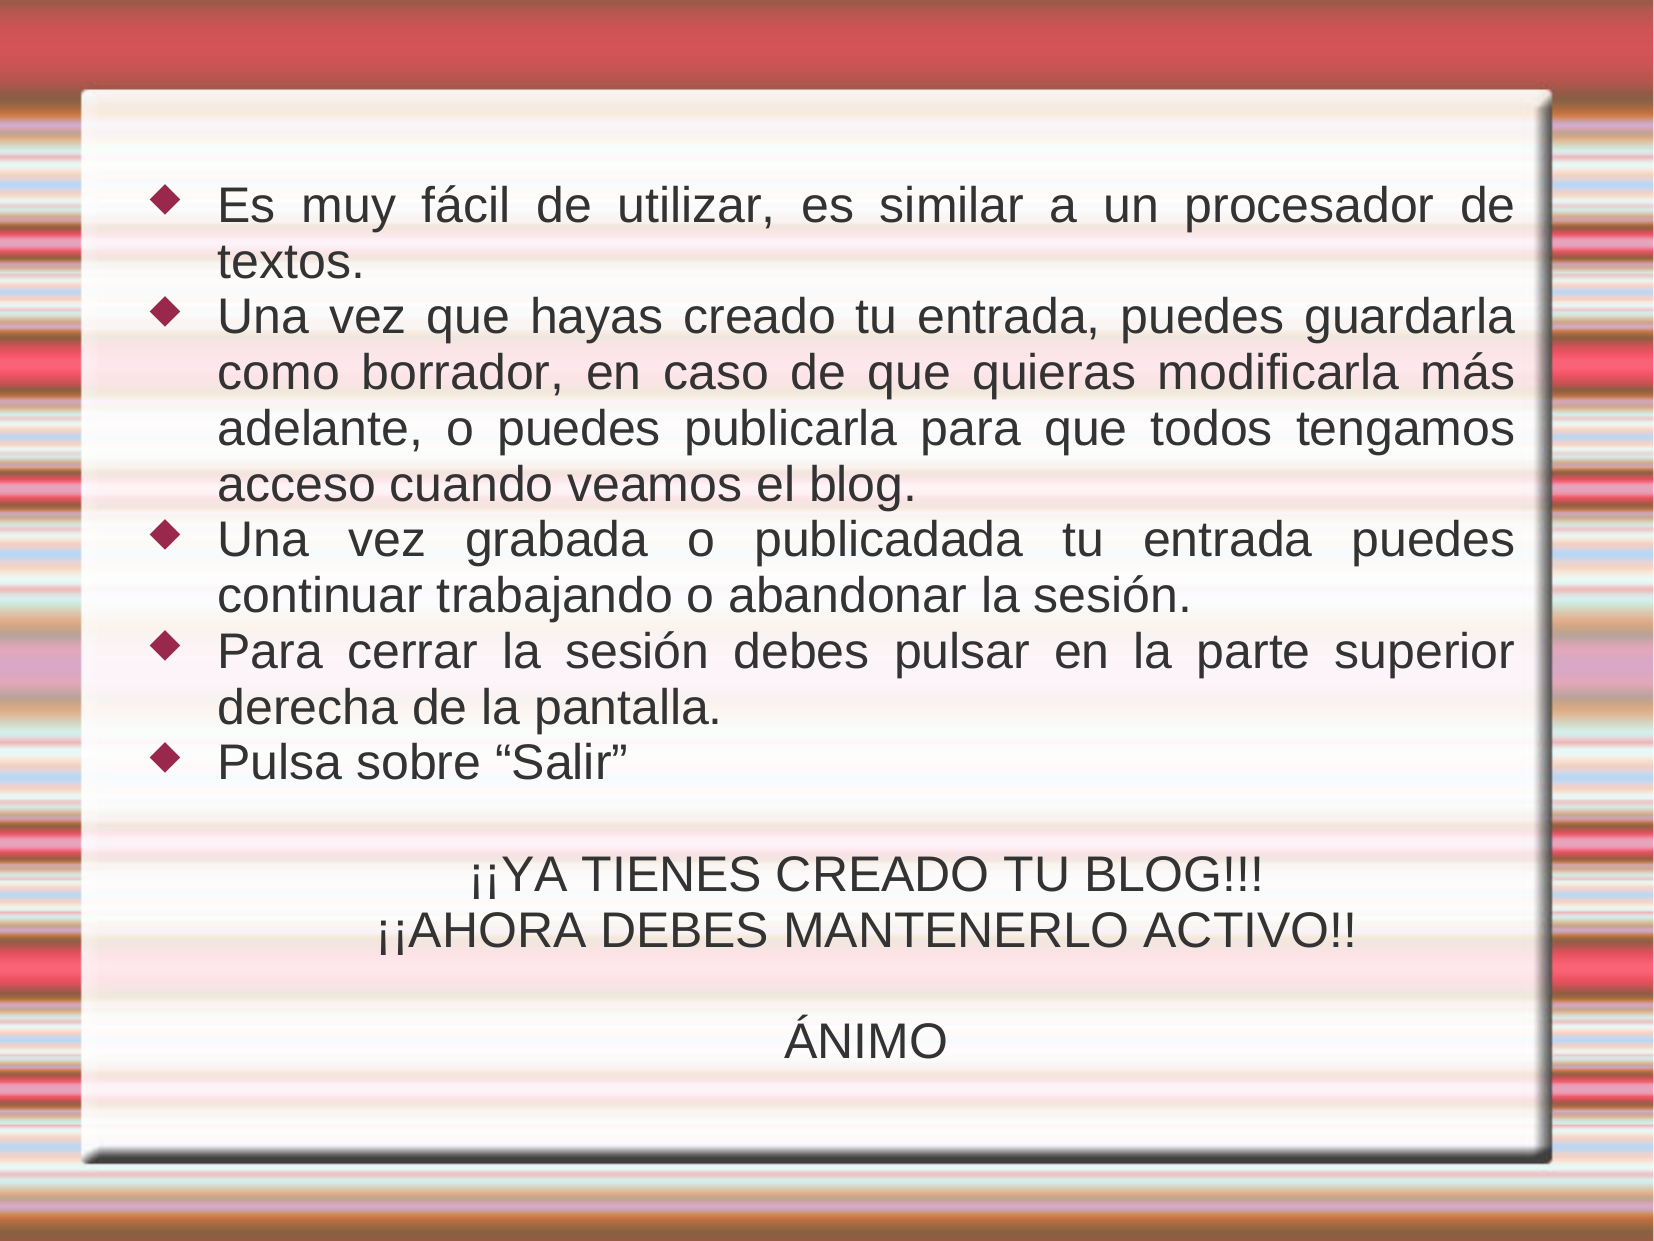

# Es muy fácil de utilizar, es similar a un procesador de textos.
Una vez que hayas creado tu entrada, puedes guardarla como borrador, en caso de que quieras modificarla más adelante, o puedes publicarla para que todos tengamos acceso cuando veamos el blog.
Una vez grabada o publicadada tu entrada puedes continuar trabajando o abandonar la sesión.
Para cerrar la sesión debes pulsar en la parte superior derecha de la pantalla.
Pulsa sobre “Salir”
¡¡YA TIENES CREADO TU BLOG!!!
¡¡AHORA DEBES MANTENERLO ACTIVO!!
ÁNIMO